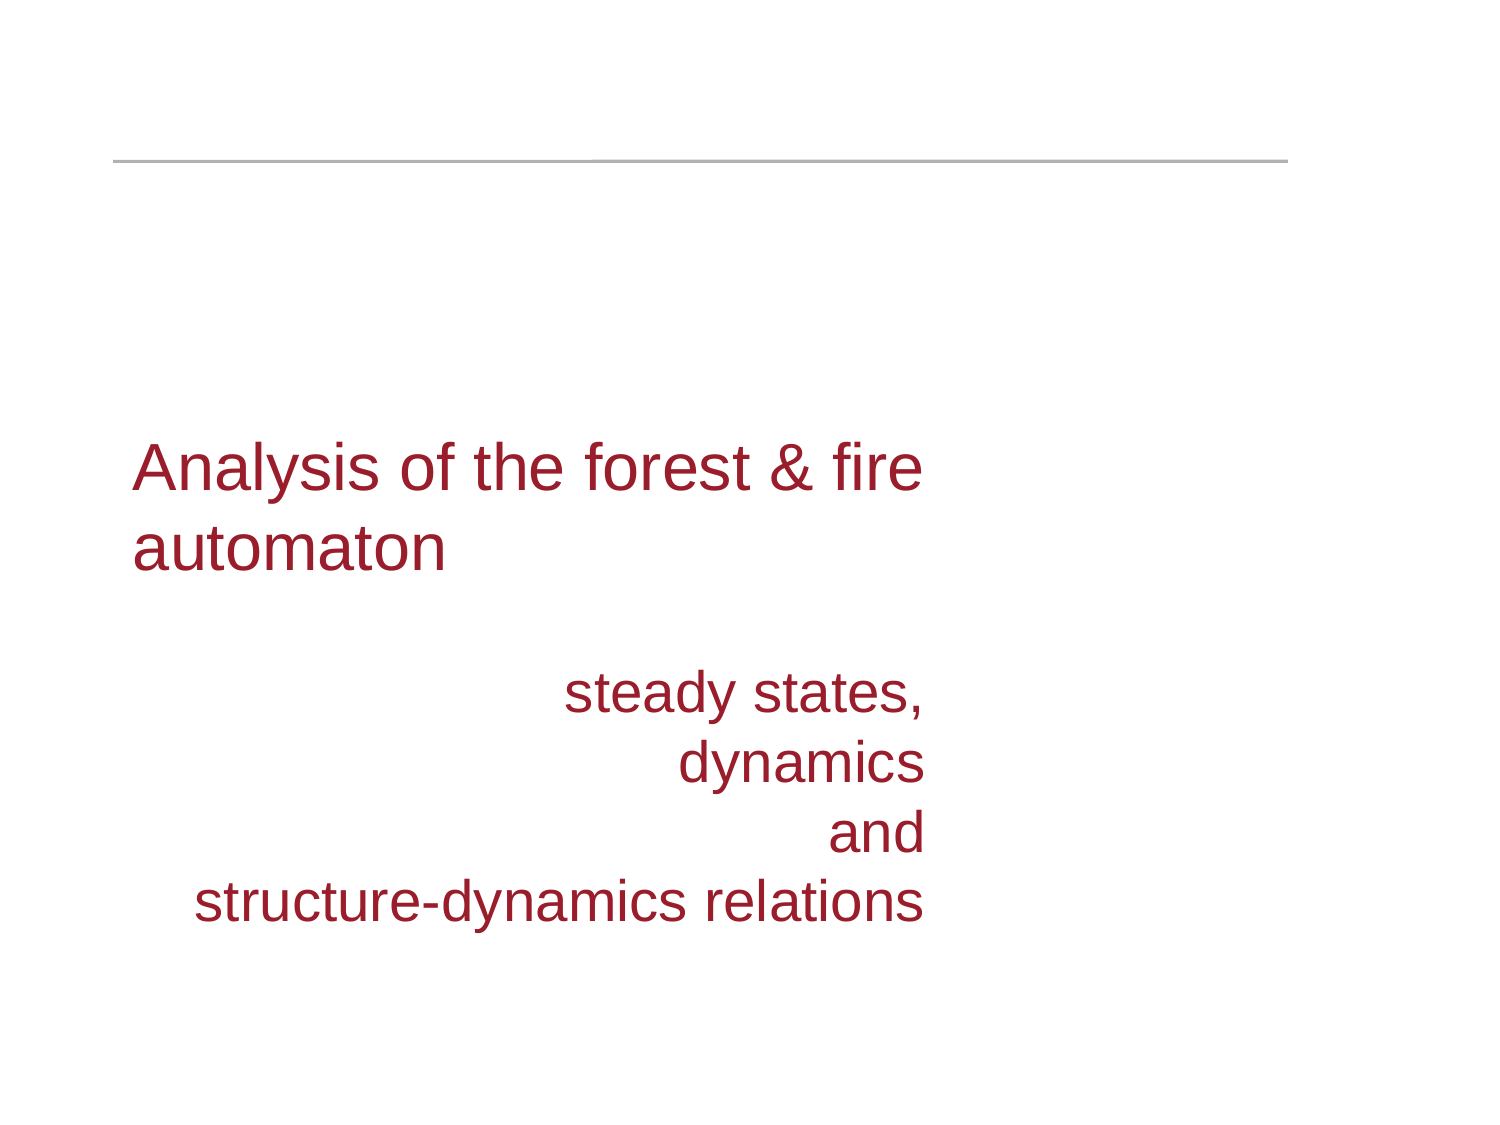

Analysis of the forest & fire automaton
steady states,
dynamics
and
structure-dynamics relations